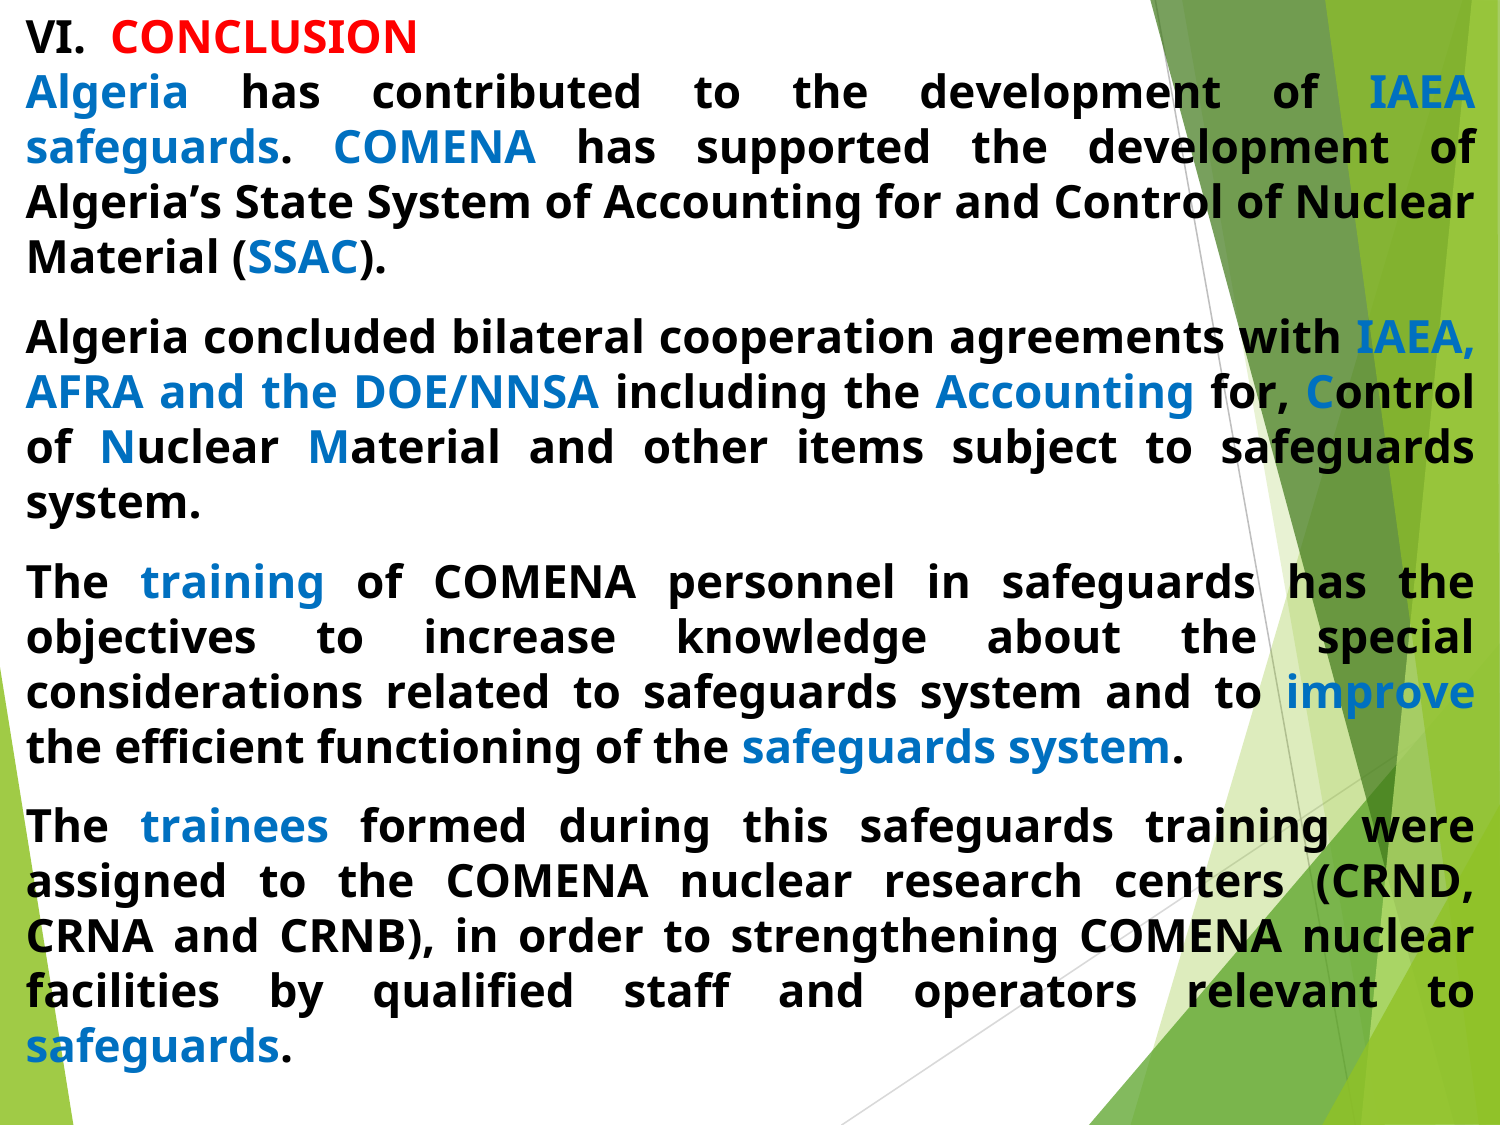

CONCLUSION
Algeria has contributed to the development of IAEA safeguards. COMENA has supported the development of Algeria’s State System of Accounting for and Control of Nuclear Material (SSAC).
Algeria concluded bilateral cooperation agreements with IAEA, AFRA and the DOE/NNSA including the Accounting for, Control of Nuclear Material and other items subject to safeguards system.
The training of COMENA personnel in safeguards has the objectives to increase knowledge about the special considerations related to safeguards system and to improve the efficient functioning of the safeguards system.
The trainees formed during this safeguards training were assigned to the COMENA nuclear research centers (CRND, CRNA and CRNB), in order to strengthening COMENA nuclear facilities by qualified staff and operators relevant to safeguards.